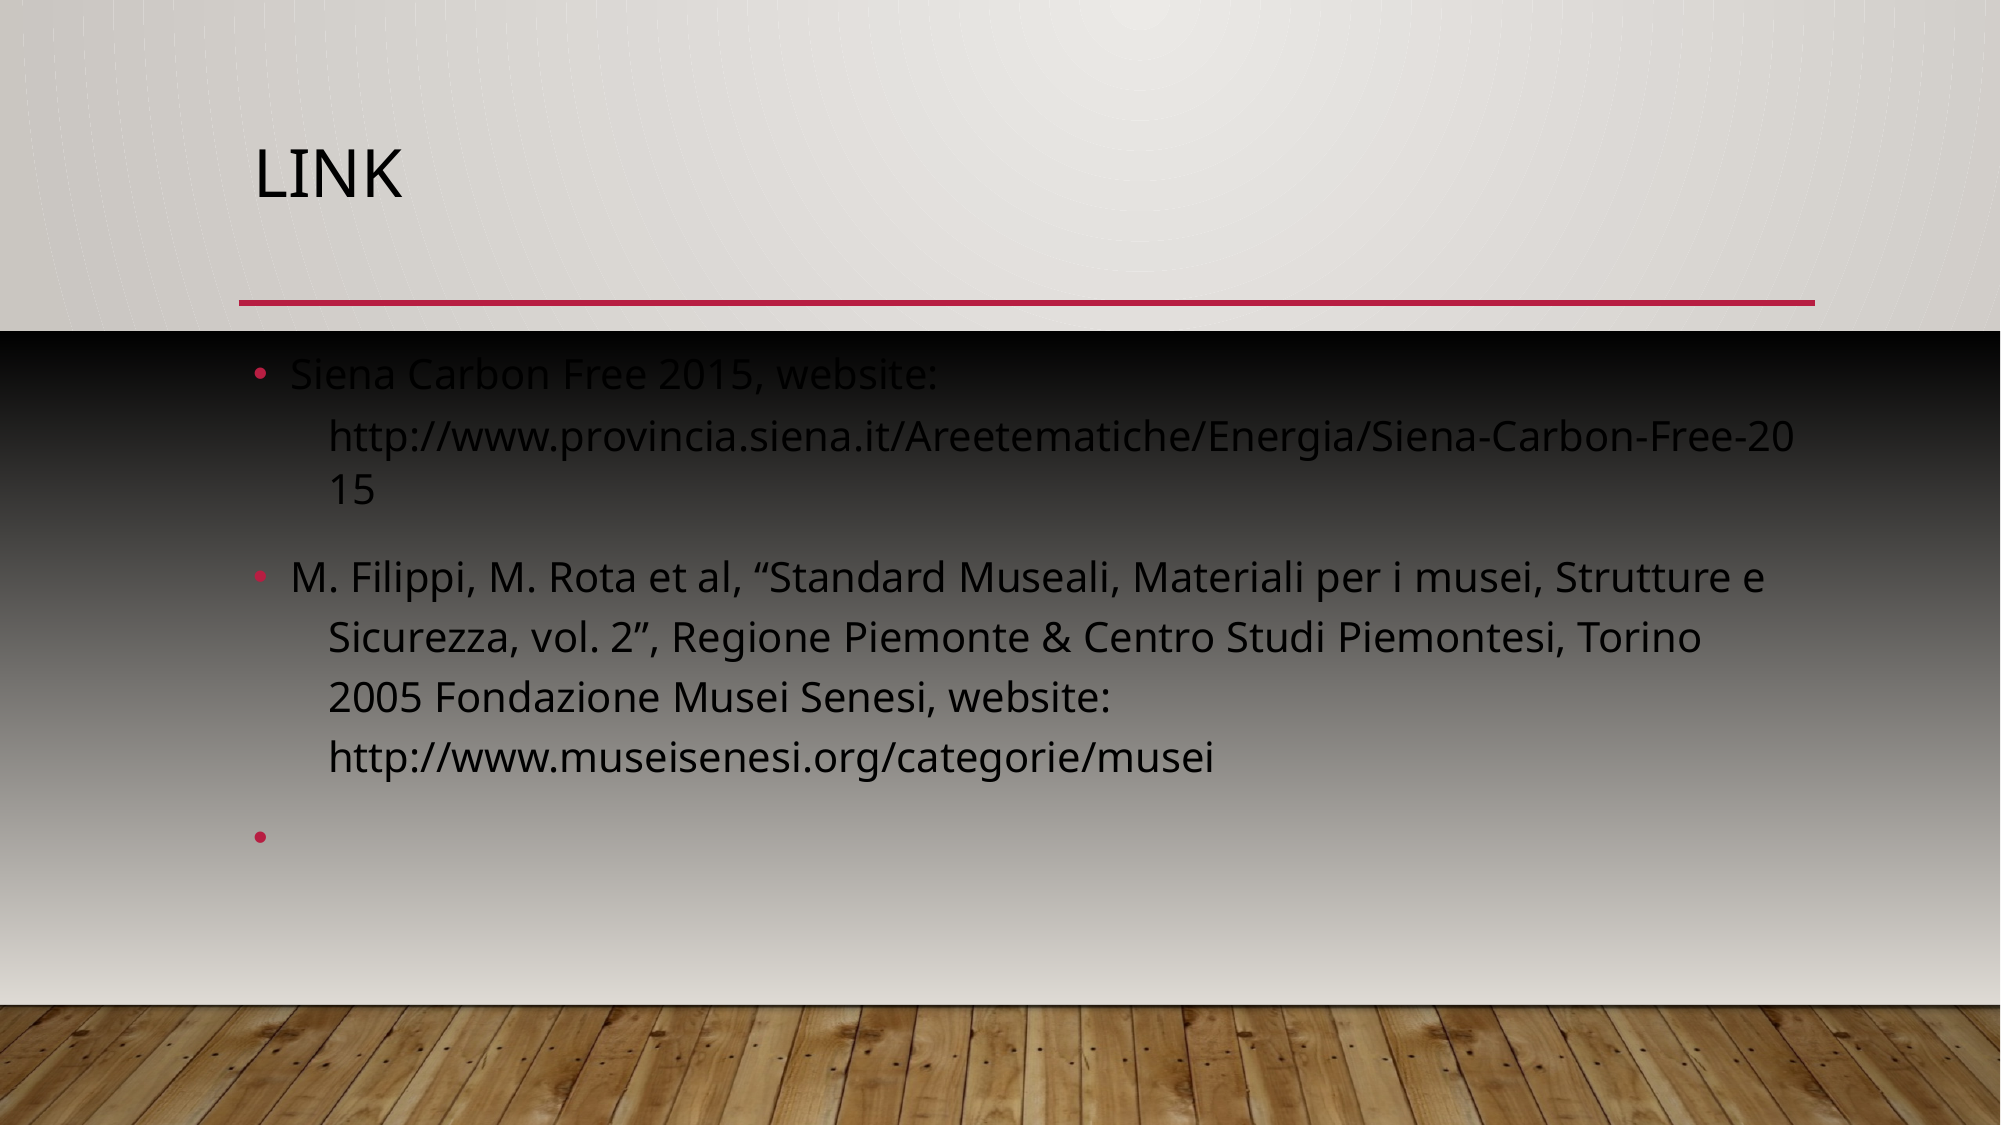

# link
Siena Carbon Free 2015, website: http://www.provincia.siena.it/Areetematiche/Energia/Siena-Carbon-Free-2015
M. Filippi, M. Rota et al, “Standard Museali, Materiali per i musei, Strutture e Sicurezza, vol. 2”, Regione Piemonte & Centro Studi Piemontesi, Torino 2005 Fondazione Musei Senesi, website: http://www.museisenesi.org/categorie/musei